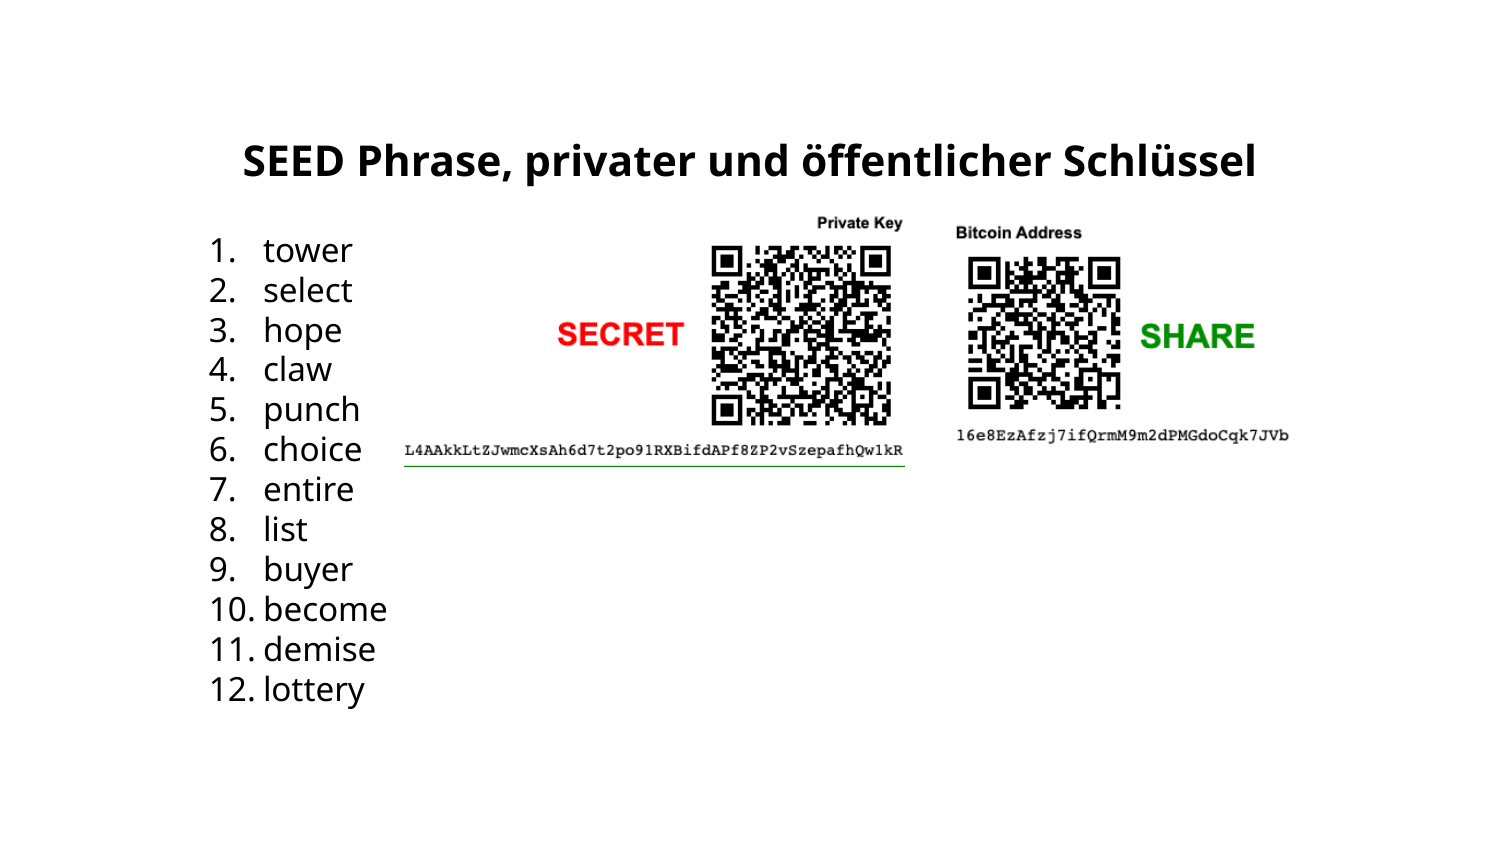

# SEED Phrase, privater und öffentlicher Schlüssel
tower
select
hope
claw
punch
choice
entire
list
buyer
become
demise
lottery